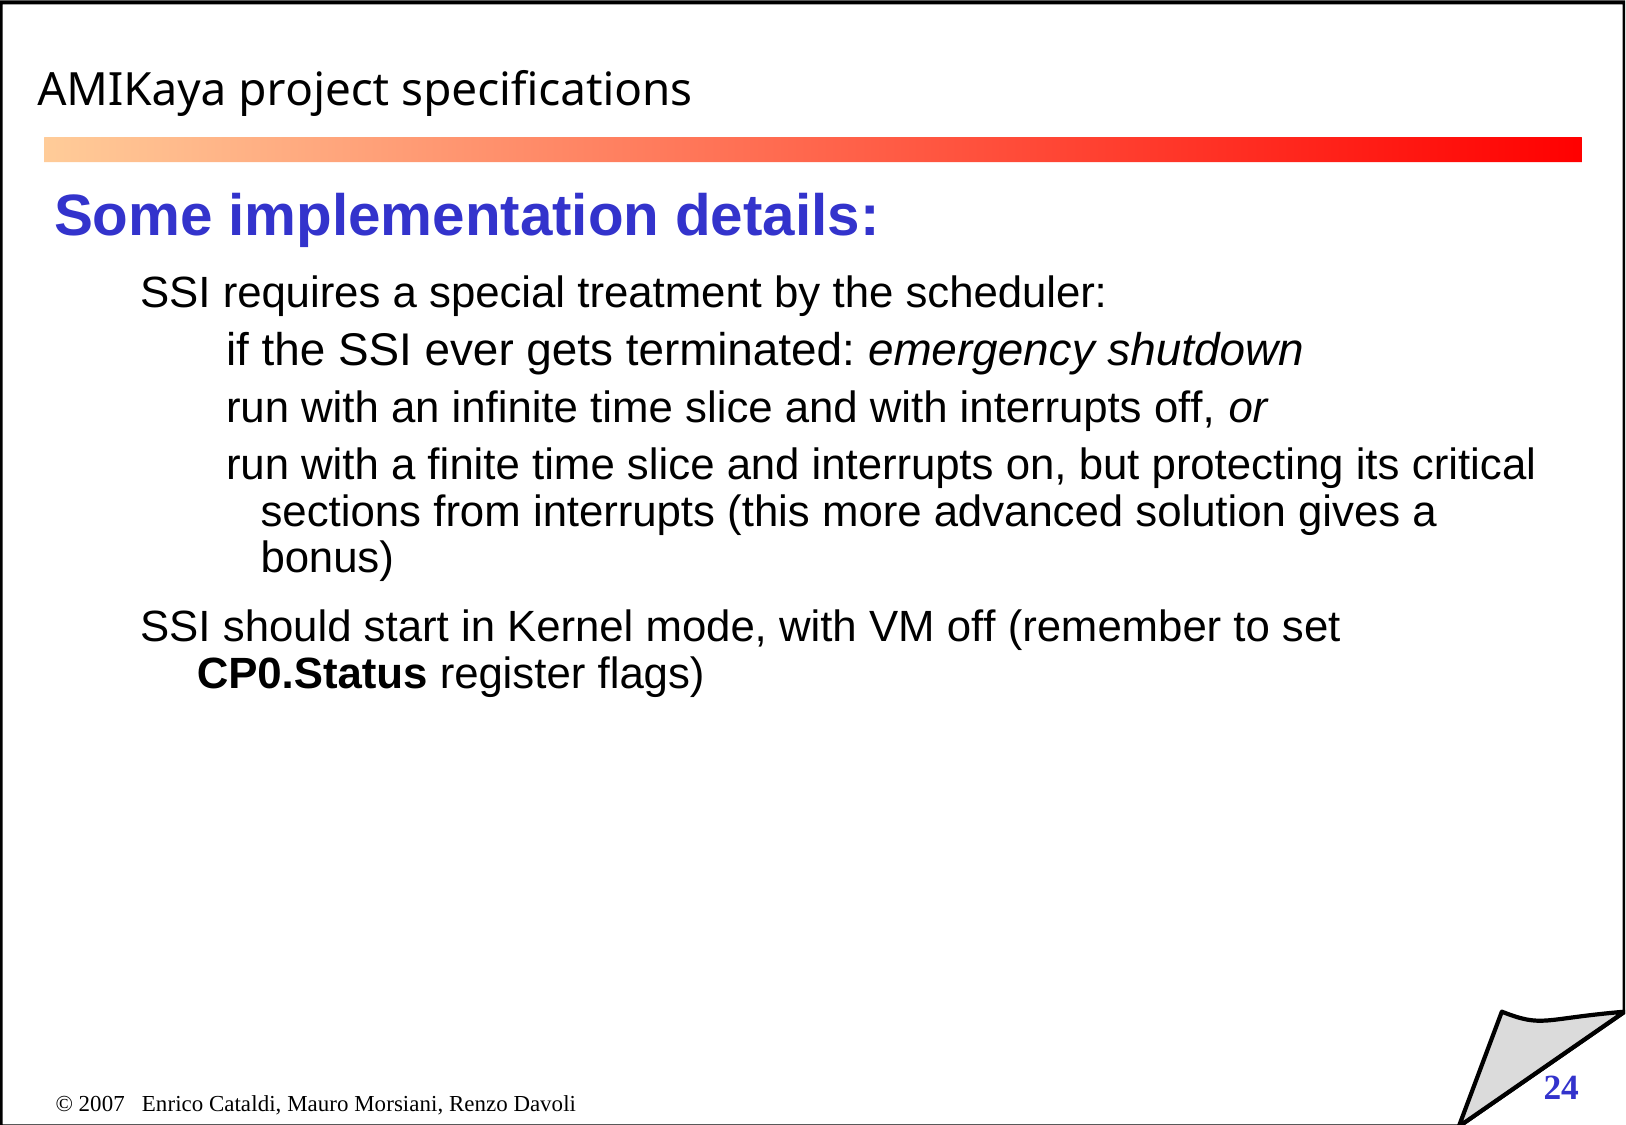

# AMIKaya project specifications
Some implementation details:
SSI requires a special treatment by the scheduler:
if the SSI ever gets terminated: emergency shutdown
run with an infinite time slice and with interrupts off, or
run with a finite time slice and interrupts on, but protecting its critical sections from interrupts (this more advanced solution gives a bonus)
SSI should start in Kernel mode, with VM off (remember to set CP0.Status register flags)